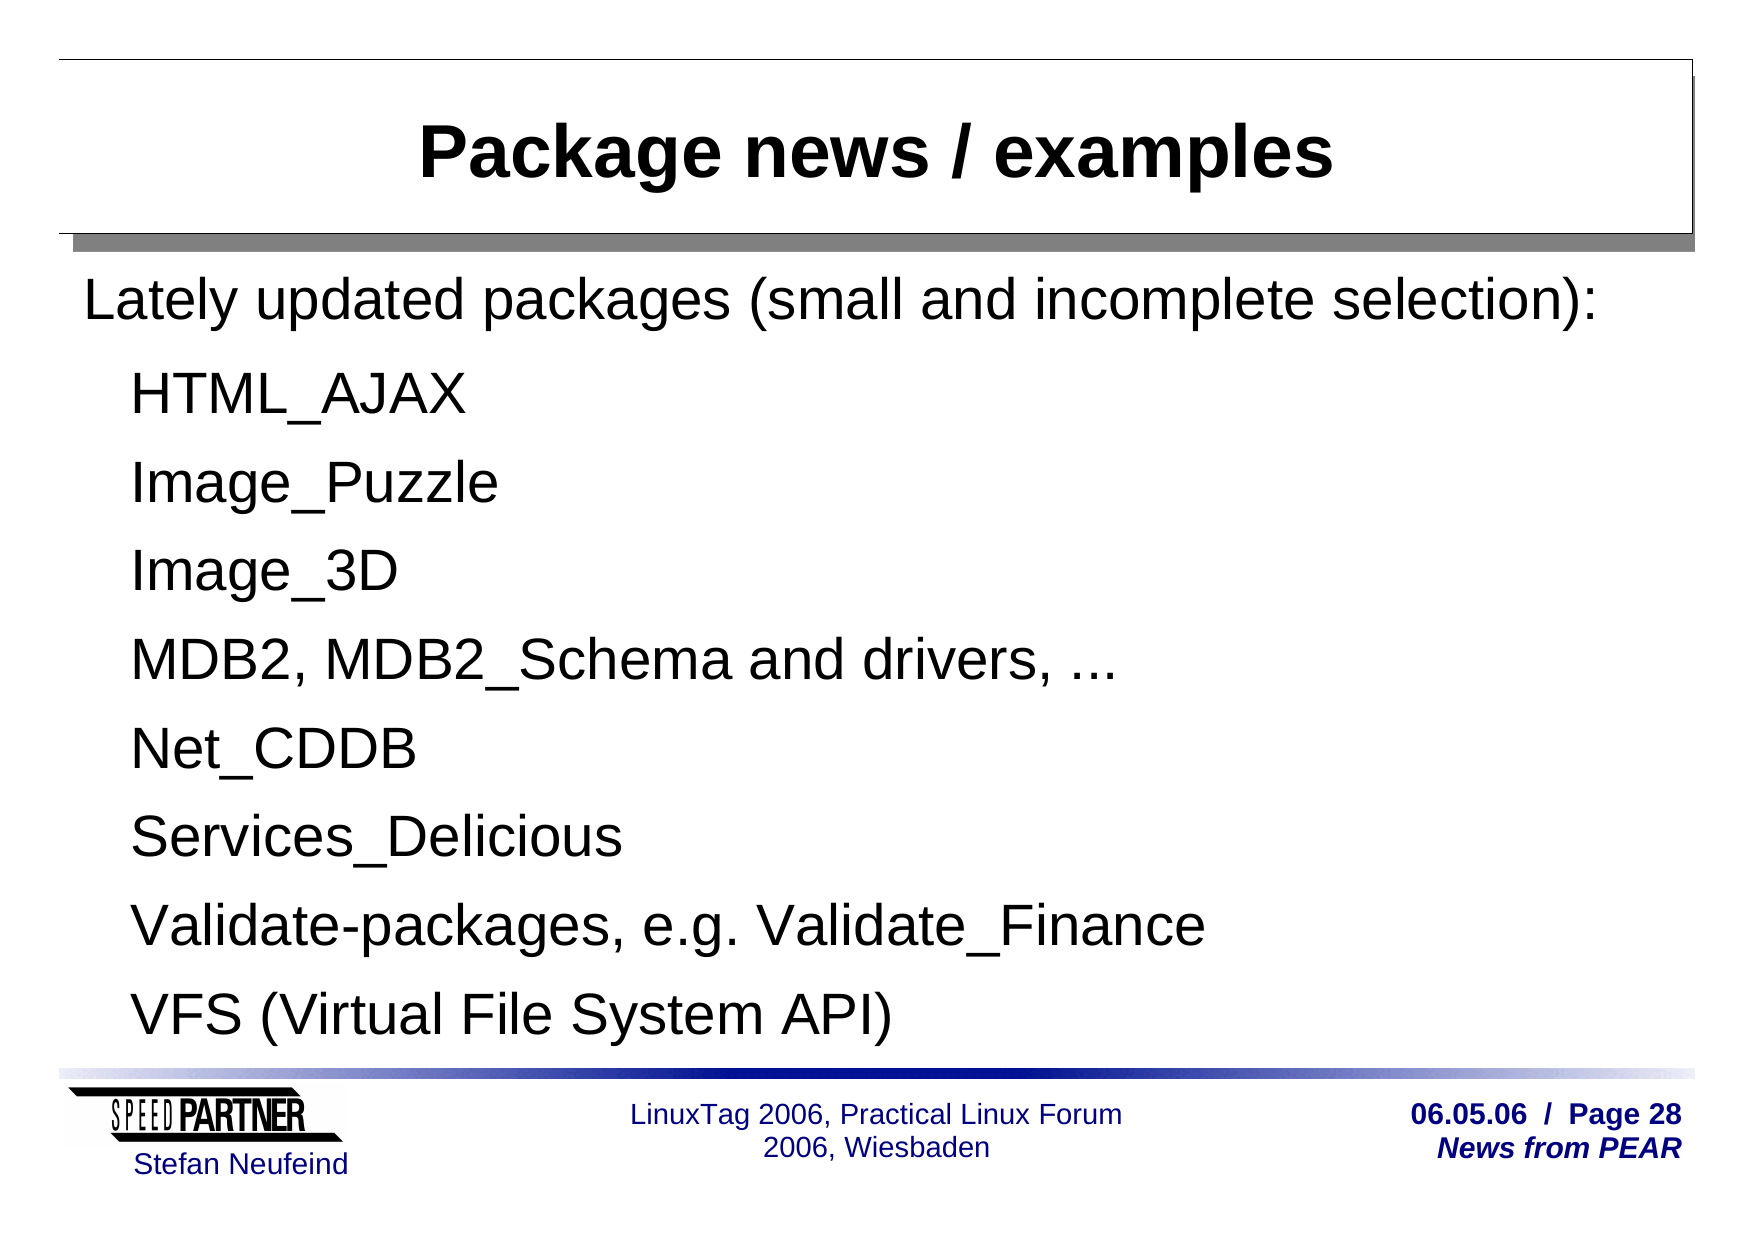

# Package news / examples
Lately updated packages (small and incomplete selection):
HTML_AJAX
Image_Puzzle
Image_3D
MDB2, MDB2_Schema and drivers, ...
Net_CDDB
Services_Delicious
Validate-packages, e.g. Validate_Finance
VFS (Virtual File System API)